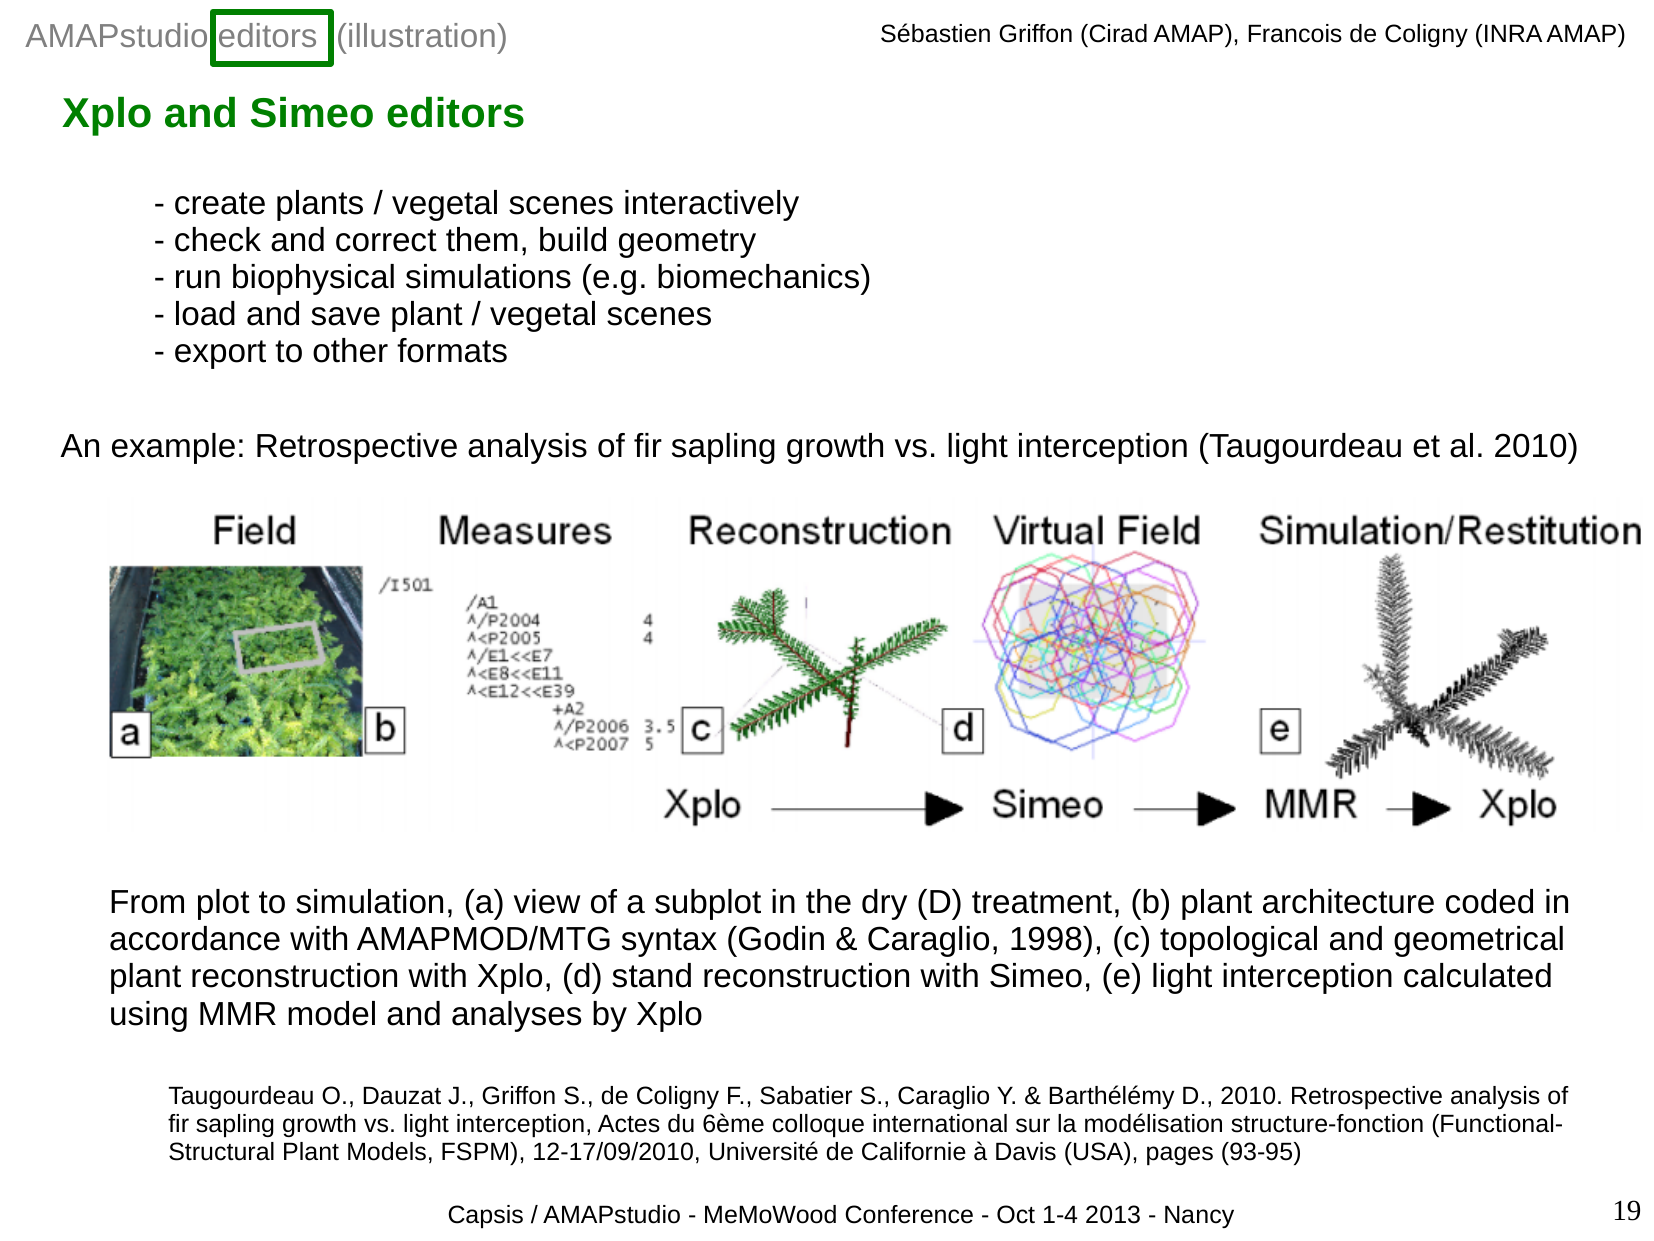

AMAPstudio editors (illustration)
Sébastien Griffon (Cirad AMAP), Francois de Coligny (INRA AMAP)
Xplo and Simeo editors
- create plants / vegetal scenes interactively
- check and correct them, build geometry
- run biophysical simulations (e.g. biomechanics)
- load and save plant / vegetal scenes
- export to other formats
An example: Retrospective analysis of fir sapling growth vs. light interception (Taugourdeau et al. 2010)
From plot to simulation, (a) view of a subplot in the dry (D) treatment, (b) plant architecture coded in accordance with AMAPMOD/MTG syntax (Godin & Caraglio, 1998), (c) topological and geometrical plant reconstruction with Xplo, (d) stand reconstruction with Simeo, (e) light interception calculated using MMR model and analyses by Xplo
Taugourdeau O., Dauzat J., Griffon S., de Coligny F., Sabatier S., Caraglio Y. & Barthélémy D., 2010. Retrospective analysis of fir sapling growth vs. light interception, Actes du 6ème colloque international sur la modélisation structure-fonction (Functional-Structural Plant Models, FSPM), 12-17/09/2010, Université de Californie à Davis (USA), pages (93-95)
Capsis / AMAPstudio - MeMoWood Conference - Oct 1-4 2013 - Nancy